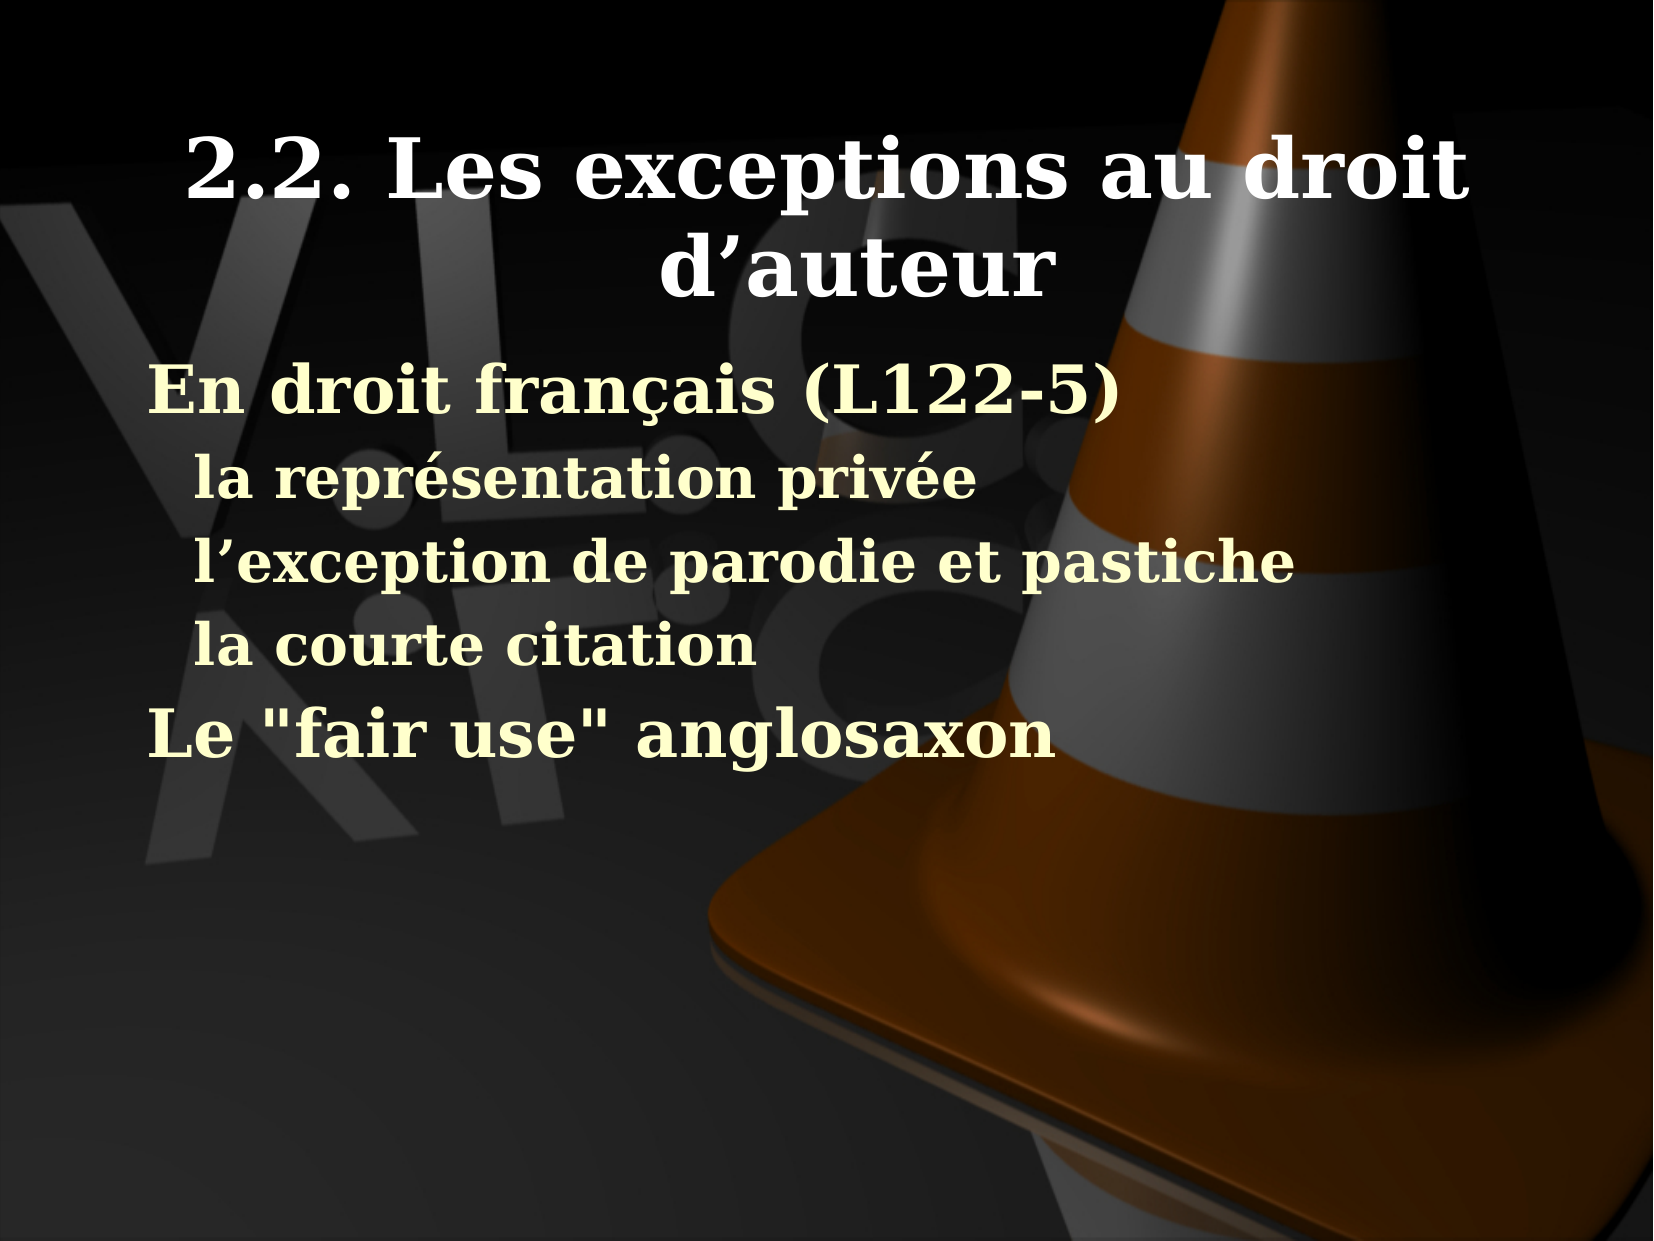

# 2.2. Les exceptions au droit d’auteur
En droit français (L122-5)
la représentation privée
l’exception de parodie et pastiche
la courte citation
Le "fair use" anglosaxon